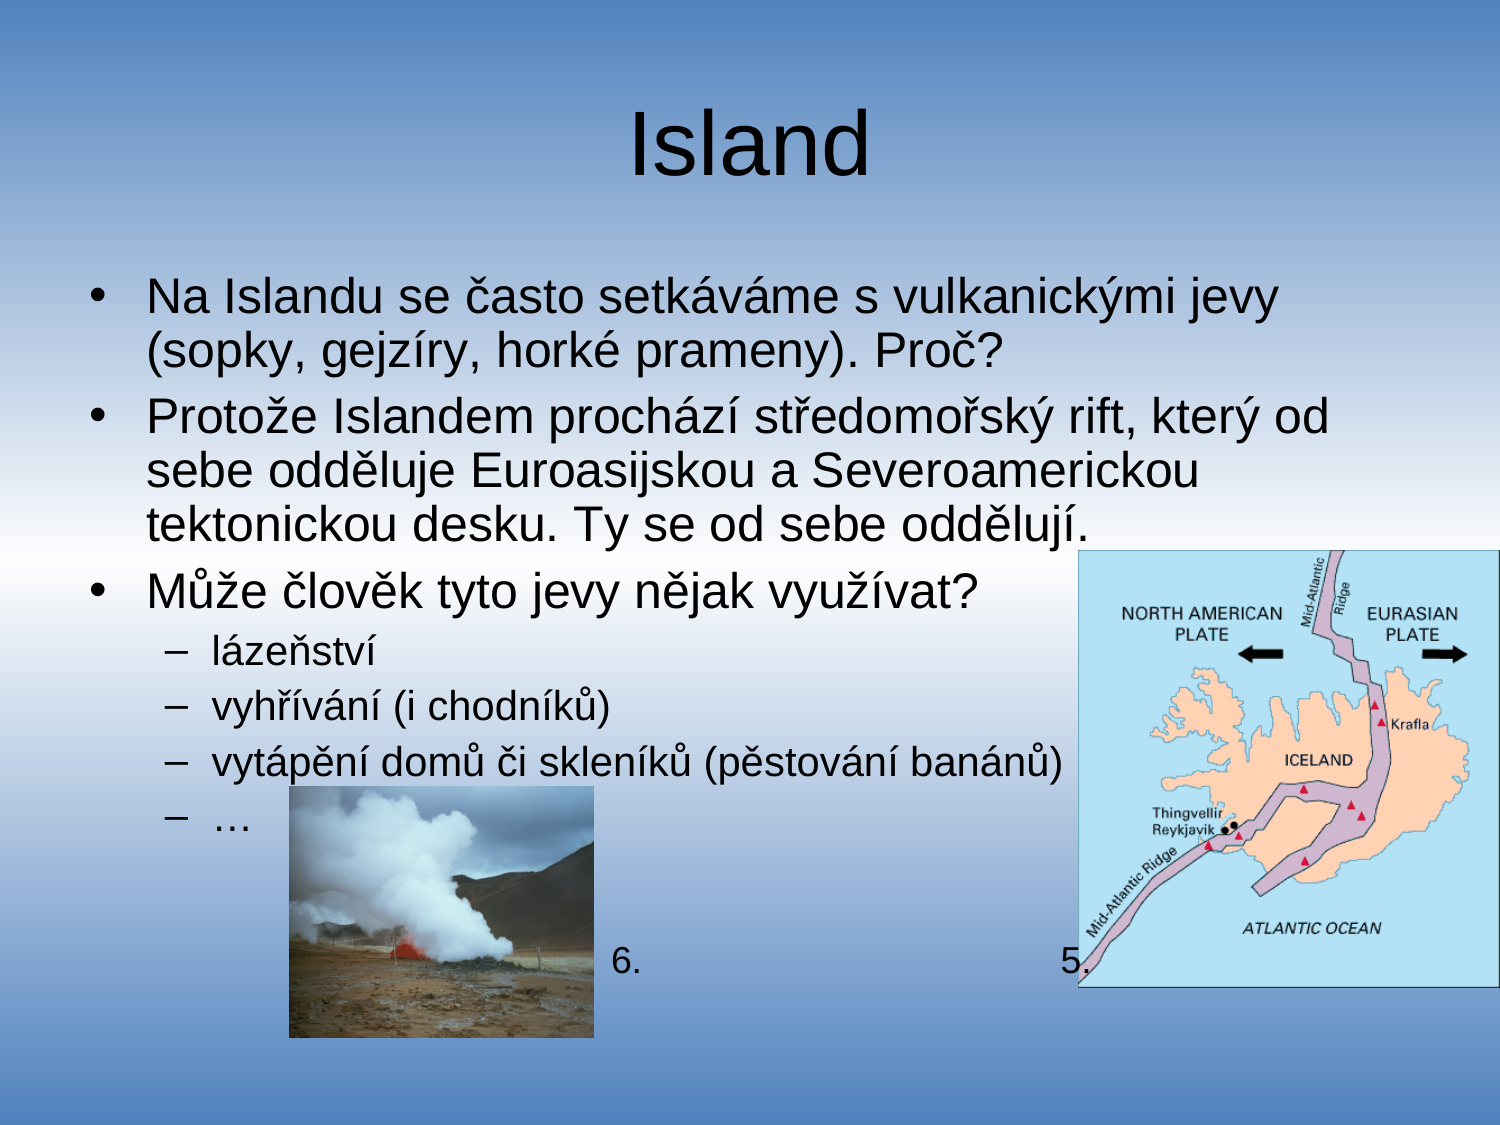

# Island
Na Islandu se často setkáváme s vulkanickými jevy (sopky, gejzíry, horké prameny). Proč?
Protože Islandem prochází středomořský rift, který od sebe odděluje Euroasijskou a Severoamerickou tektonickou desku. Ty se od sebe oddělují.
Může člověk tyto jevy nějak využívat?
lázeňství
vyhřívání (i chodníků)
vytápění domů či skleníků (pěstování banánů)
…
6. 5.